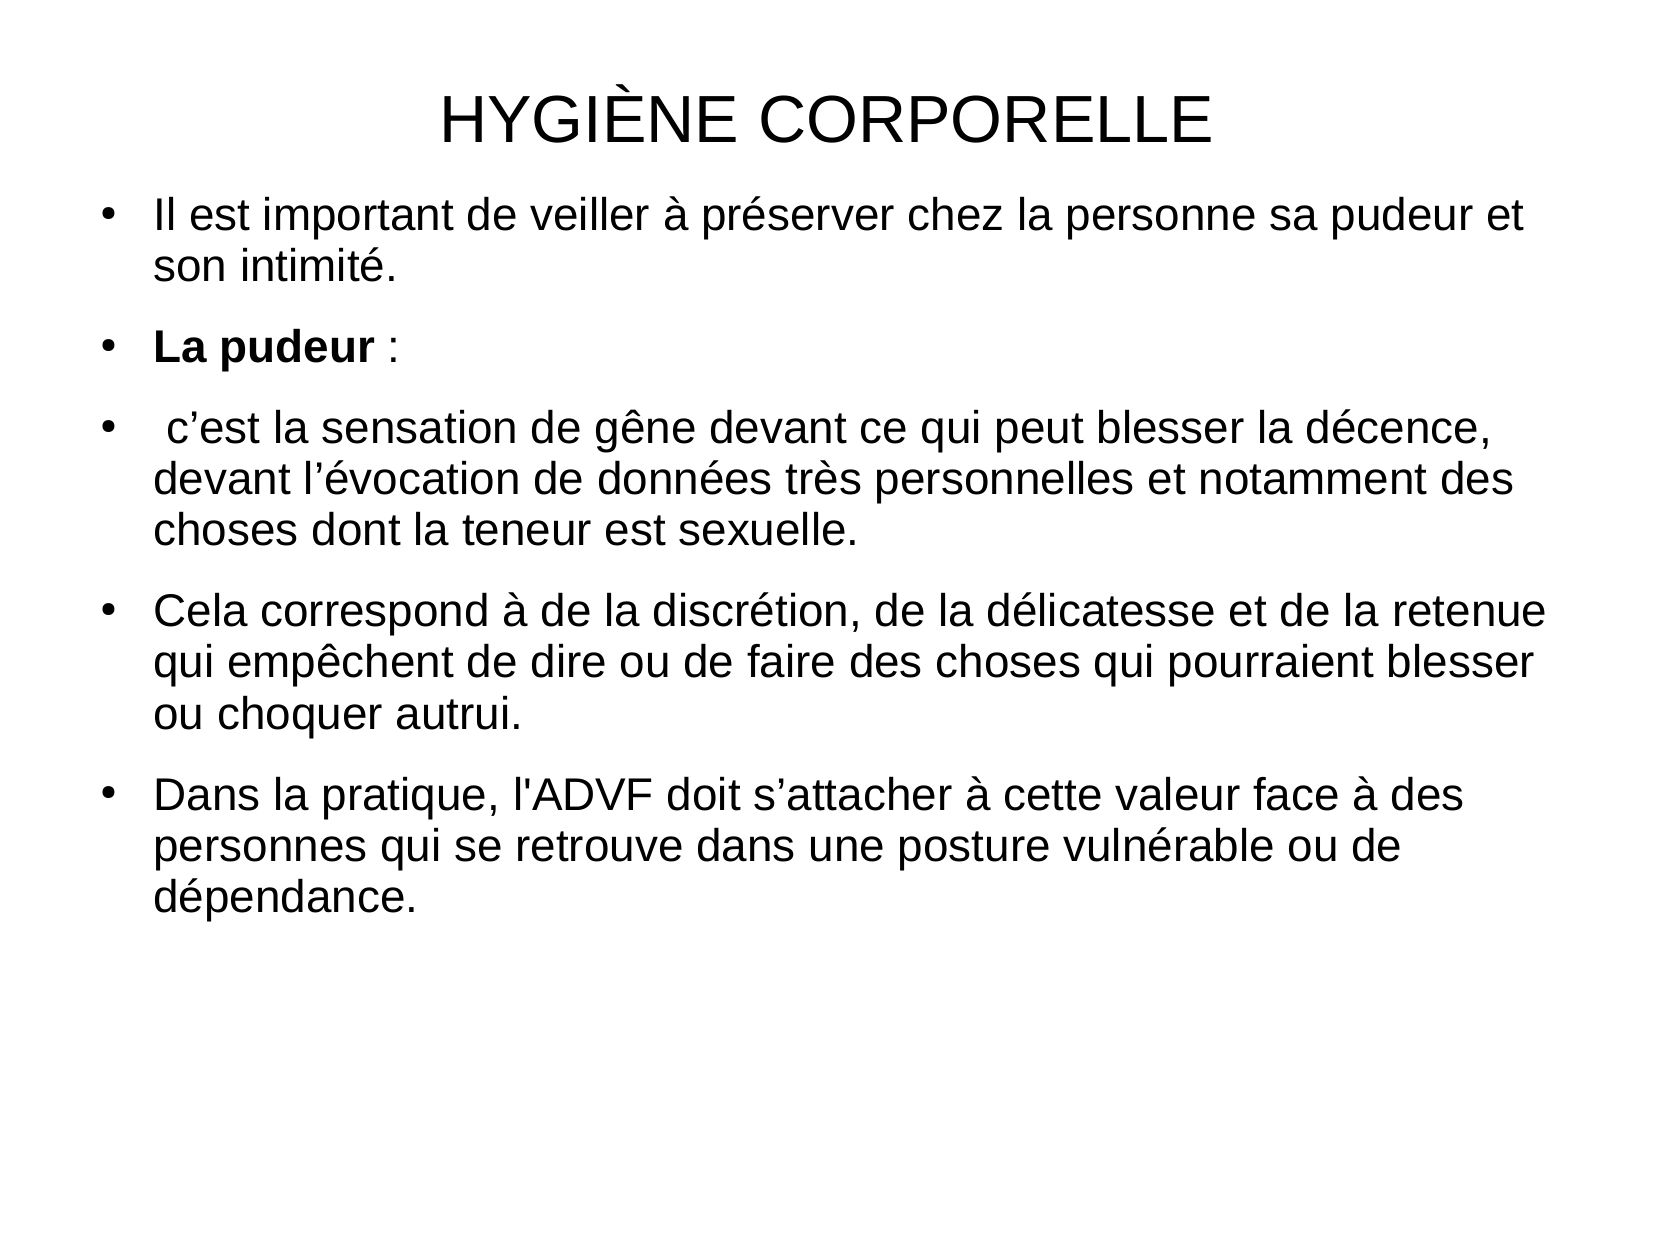

# HYGIÈNE CORPORELLE
Il est important de veiller à préserver chez la personne sa pudeur et son intimité.
La pudeur :
 c’est la sensation de gêne devant ce qui peut blesser la décence, devant l’évocation de données très personnelles et notamment des choses dont la teneur est sexuelle.
Cela correspond à de la discrétion, de la délicatesse et de la retenue qui empêchent de dire ou de faire des choses qui pourraient blesser ou choquer autrui.
Dans la pratique, l'ADVF doit s’attacher à cette valeur face à des personnes qui se retrouve dans une posture vulnérable ou de dépendance.